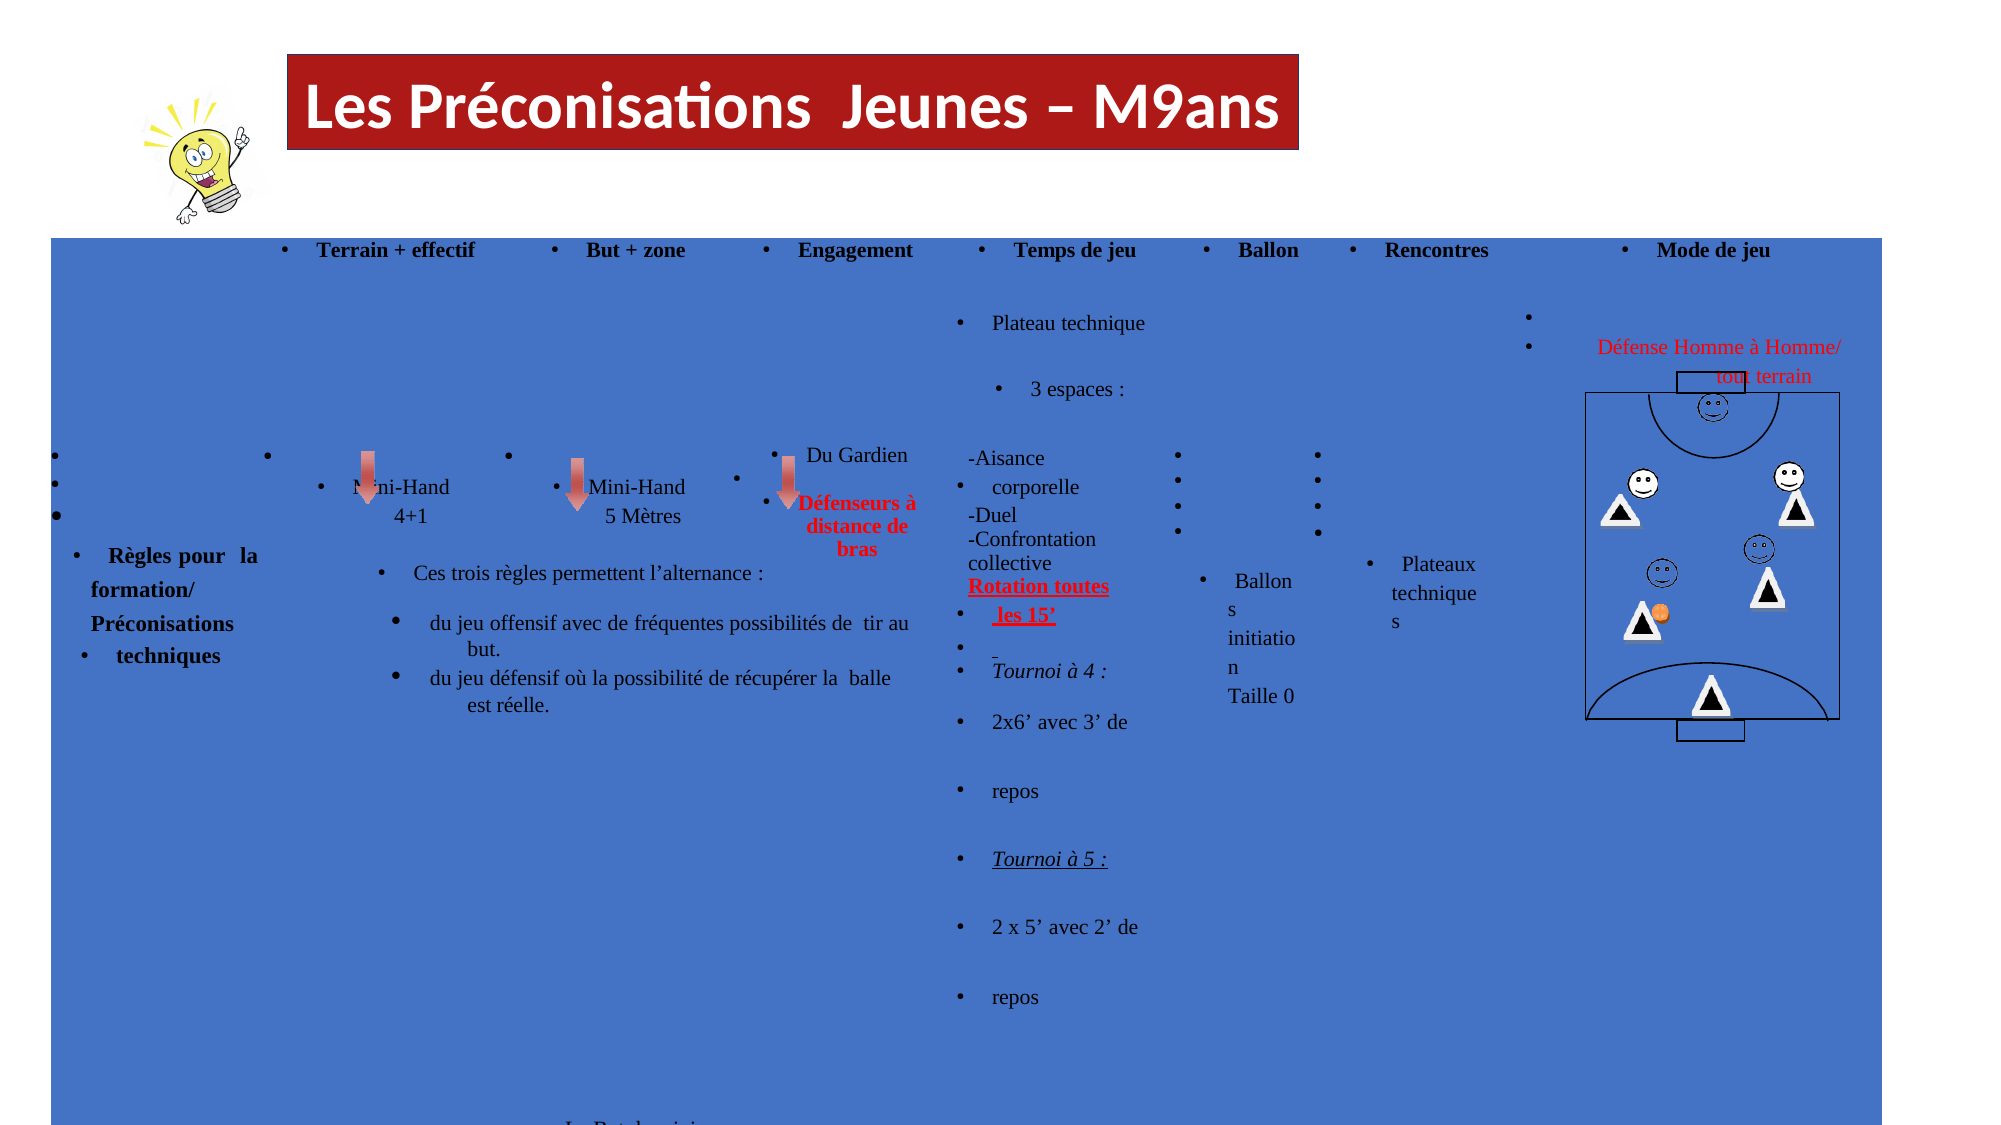

Les Préconisations Jeunes – M9ans
| | Terrain + effectif | | But + zone | Engagement | Temps de jeu | Ballon | Rencontres | Mode de jeu |
| --- | --- | --- | --- | --- | --- | --- | --- | --- |
| | | | | | Plateau technique | | | Défense Homme à Homme/ tout terrain |
| | | | | | 3 espaces : | | | |
| Règles pour la formation/ Préconisations techniques | Mini-Hand 4+1 | | Mini-Hand 5 Mètres | Du Gardien Défenseurs à distance de bras | Aisance corporelle Duel Confrontation collective Rotation toutes les 15’ Tournoi à 4 : | Ballons initiation Taille 0 | Plateaux techniques | |
| | | Ces trois règles permettent l’alternance : du jeu offensif avec de fréquentes possibilités de tir au but. du jeu défensif où la possibilité de récupérer la balle est réelle. | | | | | | |
| | | | | | 2x6’ avec 3’ de | | | |
| | | | | | repos | | | |
| | | | | | Tournoi à 5 : | | | |
| | | | | | 2 x 5’ avec 2’ de | | | |
| | | | | | repos | | | |
| | | | | | | | | |
| Esprit de la règle/ Explications | L'effectif réduit de joueurs favorise l'activité de chacun en l'impliquant directement dans le jeu et en l'amenant à être plus souvent porteur de balle et augmente le nombre de duels tireur-gardien. | | Le But de mini- hand permet au gardien d'avoir moins de surface à couvrir, évite de développer les tirs lobés chez les jeunes. Permet d'équilibrer les chances dans le duel tireur/GB | Contribue à la continuité du jeu et à une réelle possibilité de récupération de la balle Augmente les tentatives de prise de vitesse de l'attaque sur la défense. | A cet âge, les joueurs se donnent sans compter et se fatiguent vite. Mais ils récupèrent également très vite. | Veiller à la bonne préhension du ballon, il ne doit pas être trop gros, trop gonflé. | Favoriser les rencontres équilibrées (âge, niveau…) | Cela permet une meilleure acquisition des savoir-faire individuels de défense mais également d'attaque Attaque : plus on a de temps et d’espace plus c’est facile de réussir à aller marquer un but. Défense : Cela responsabilise le joueur. Il doit donc faire les bons choix pour récupérer le ballon |